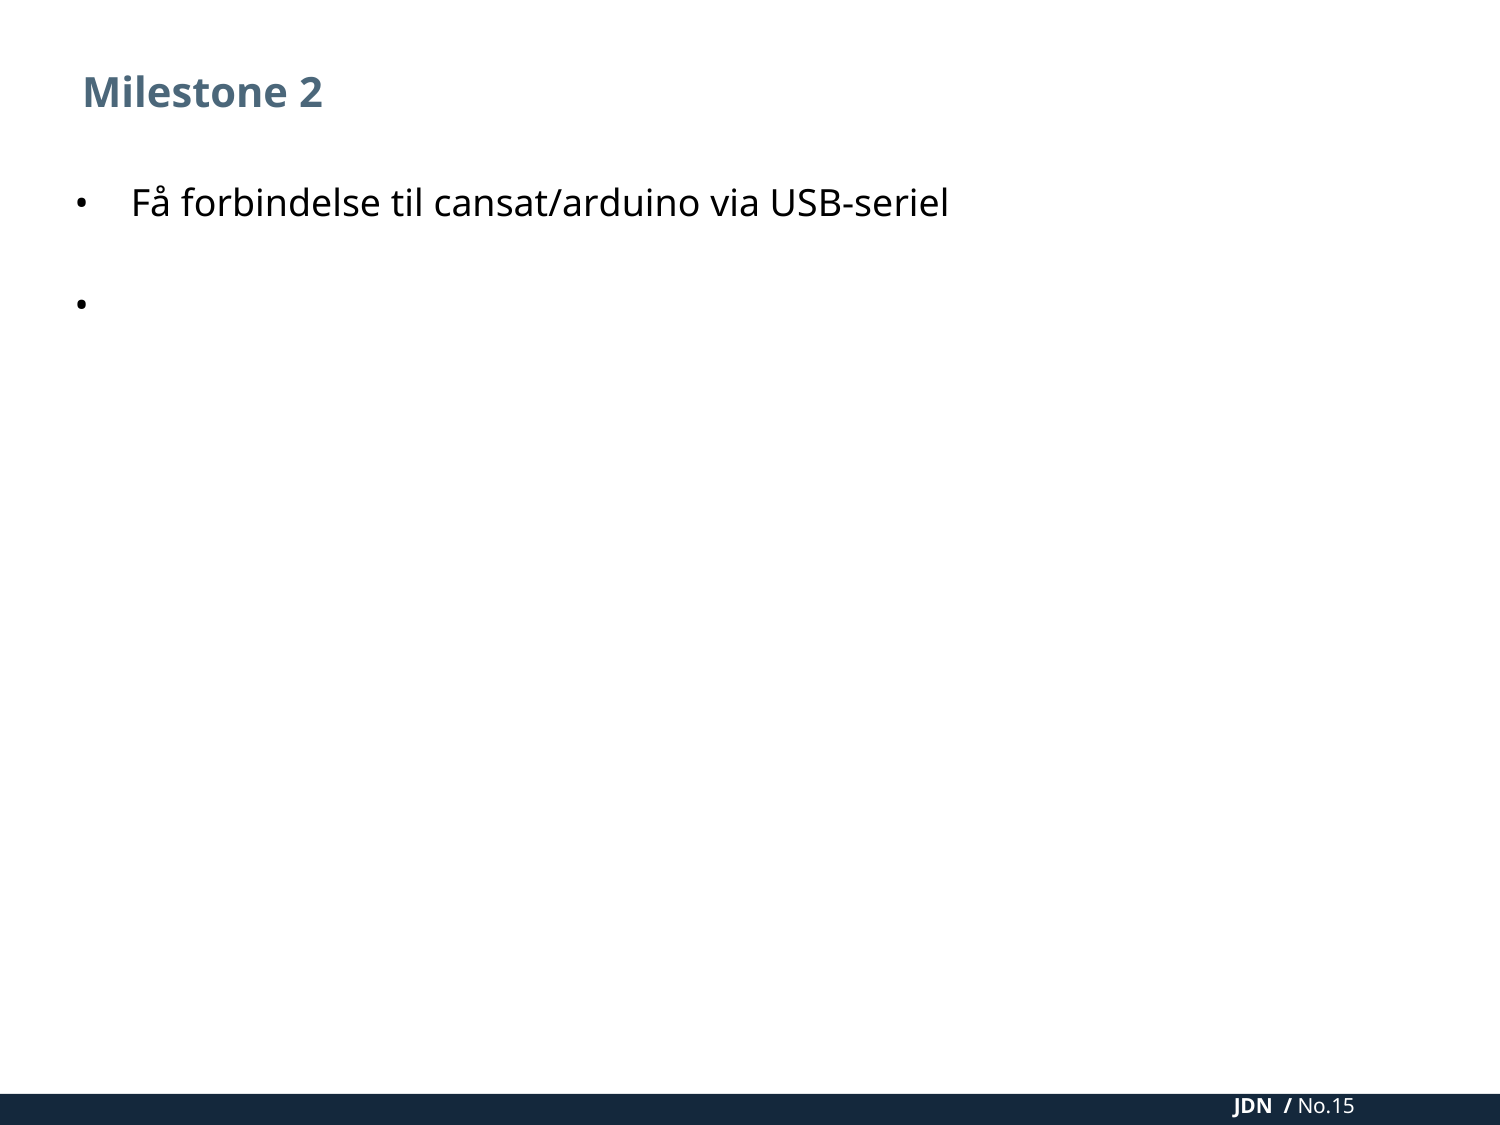

# Milestone 2
Få forbindelse til cansat/arduino via USB-seriel